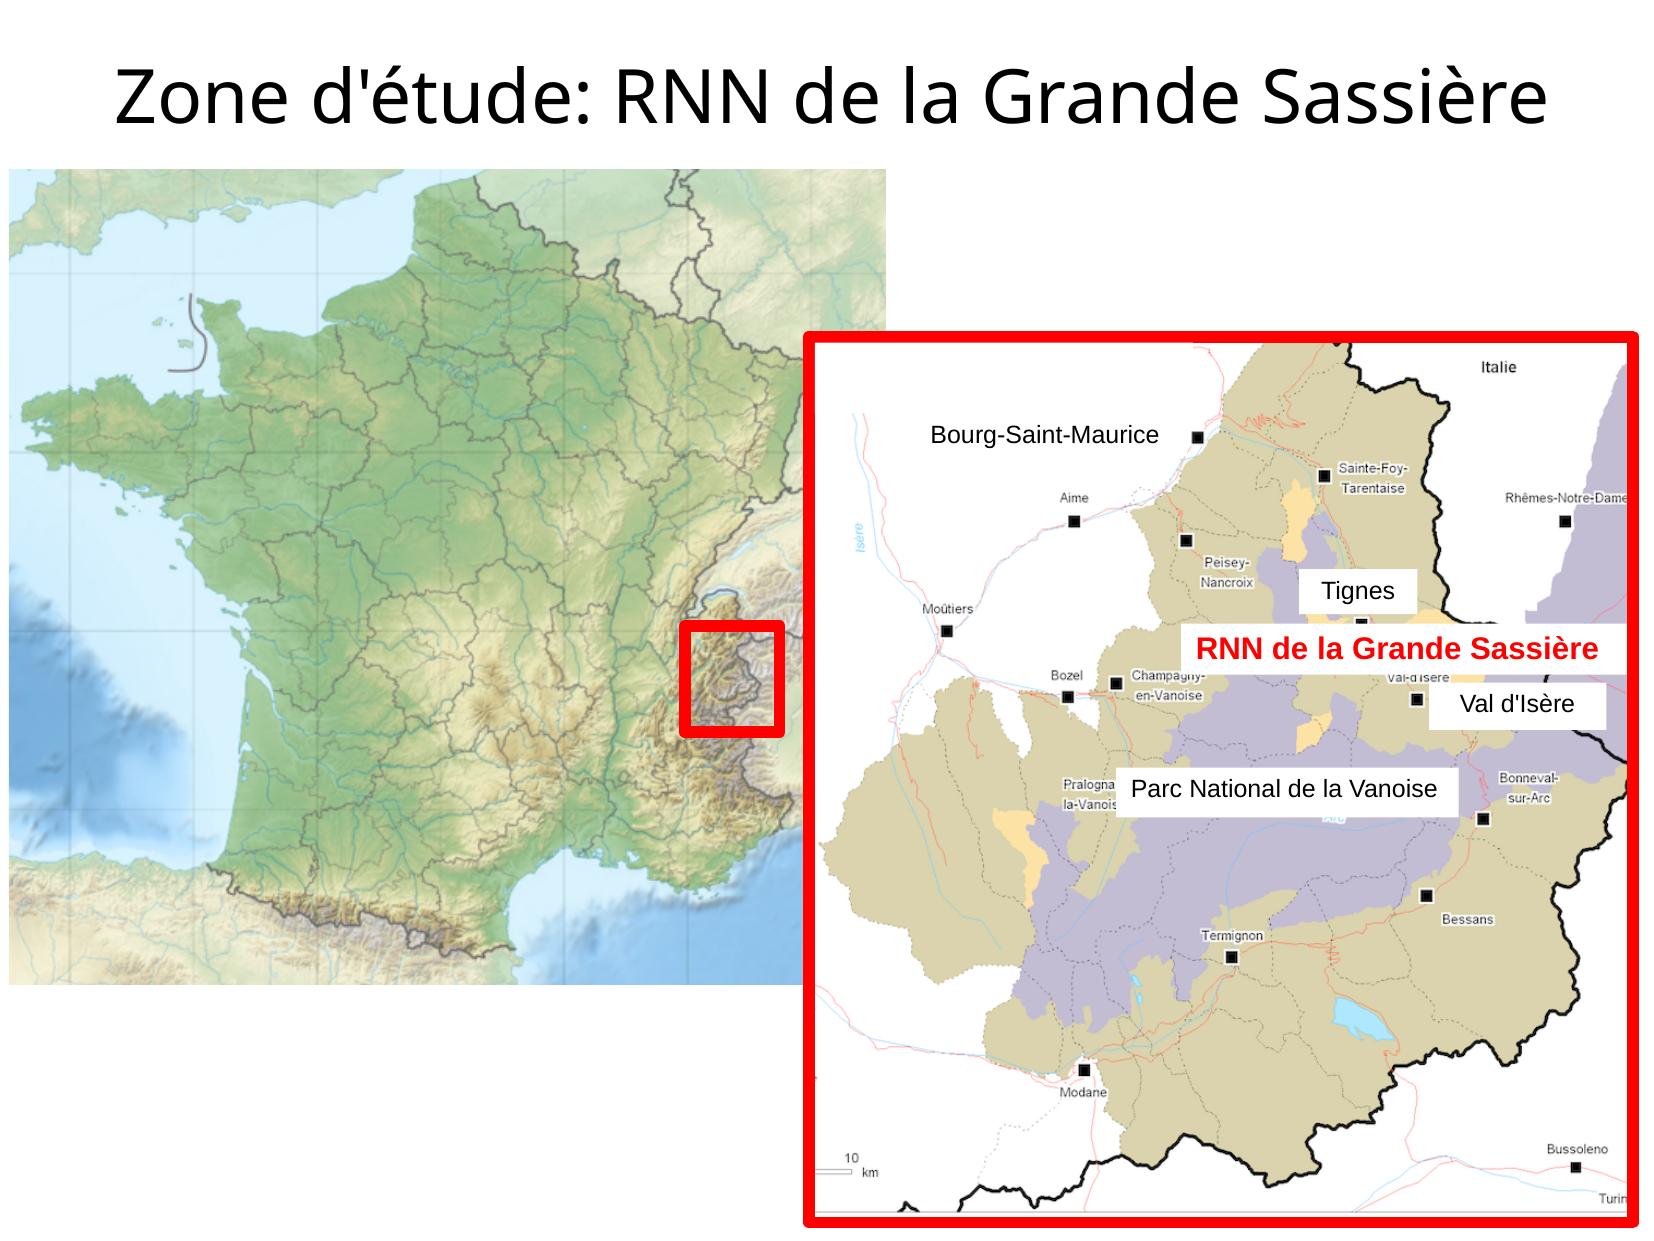

# Zone d'étude: RNN de la Grande Sassière
Bourg-Saint-Maurice
Tignes
RNN de la Grande Sassière
Val d'Isère
Parc National de la Vanoise